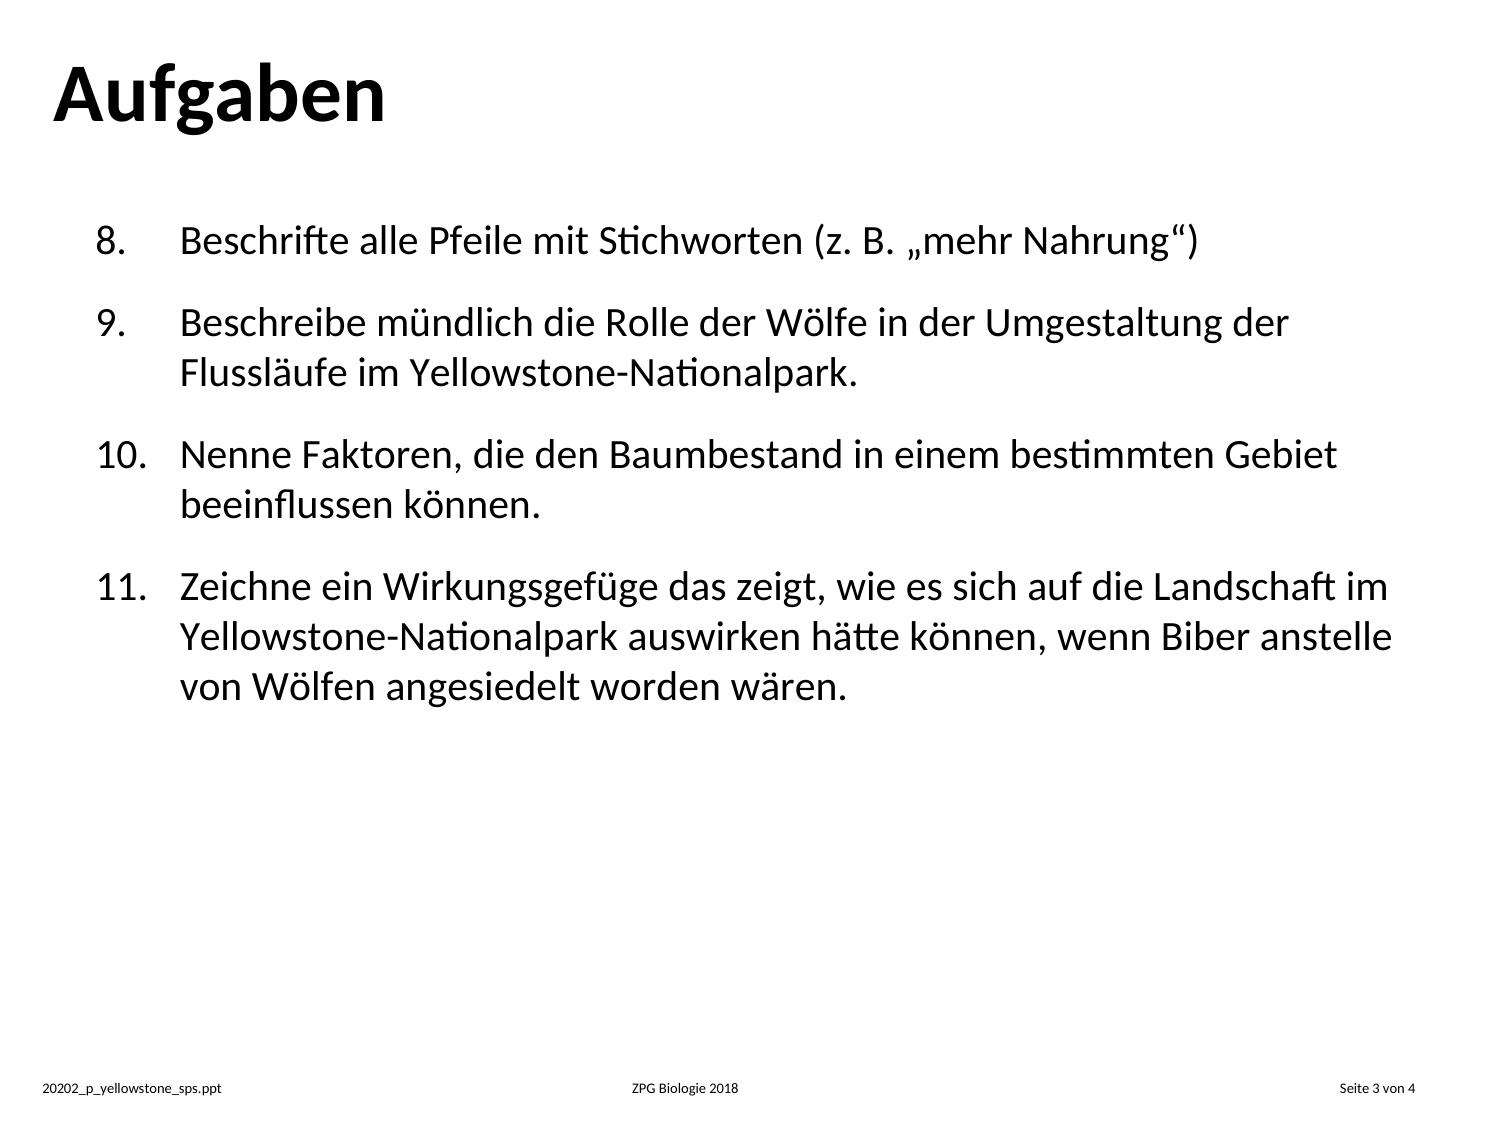

Aufgaben
Beschrifte alle Pfeile mit Stichworten (z. B. „mehr Nahrung“)
Beschreibe mündlich die Rolle der Wölfe in der Umgestaltung der Flussläufe im Yellowstone-Nationalpark.
Nenne Faktoren, die den Baumbestand in einem bestimmten Gebiet beeinflussen können.
Zeichne ein Wirkungsgefüge das zeigt, wie es sich auf die Landschaft im Yellowstone-Nationalpark auswirken hätte können, wenn Biber anstelle von Wölfen angesiedelt worden wären.
20202_p_yellowstone_sps.ppt					 ZPG Biologie 2018			 	 				 Seite 3 von 4